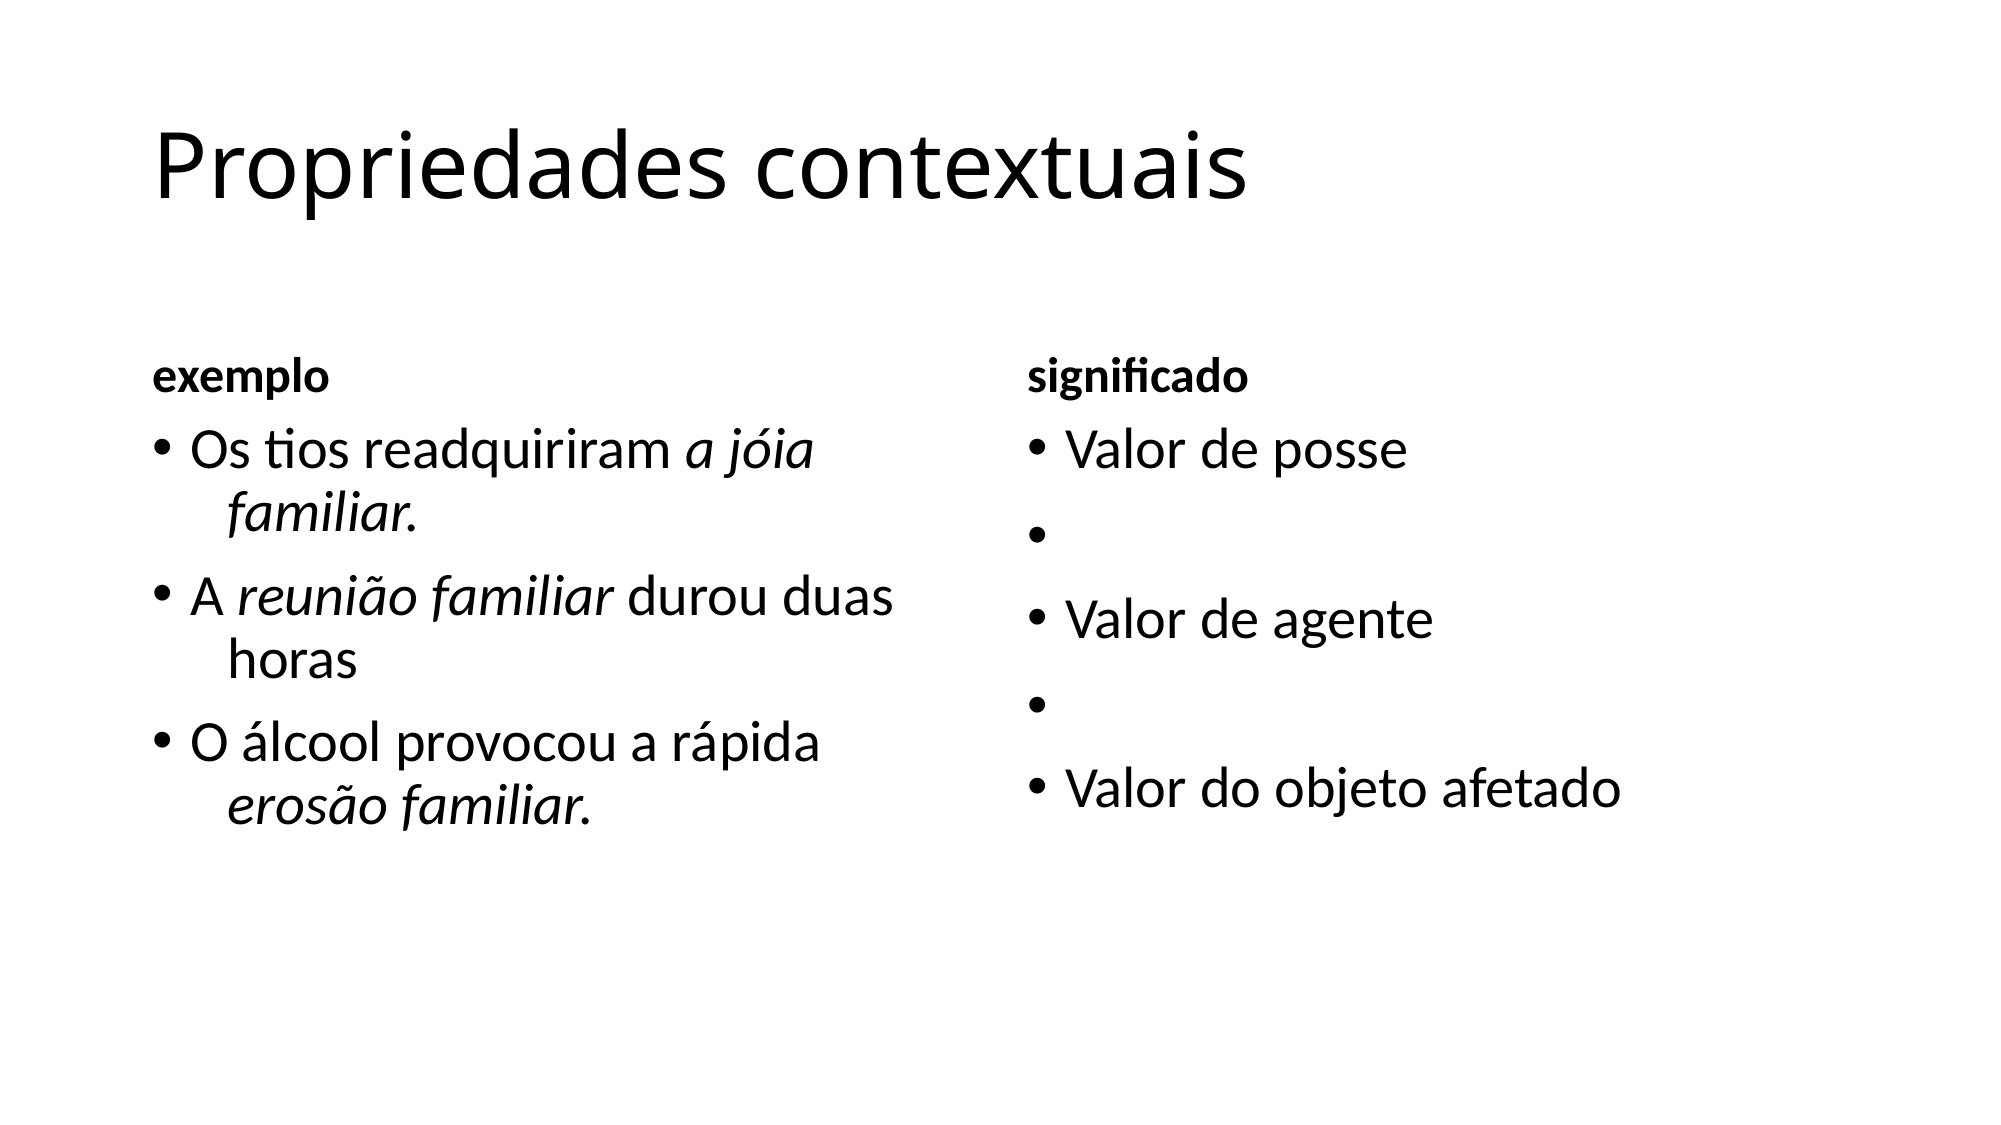

# Propriedades contextuais
exemplo
significado
Os tios readquiriram a jóia familiar.
A reunião familiar durou duas horas
O álcool provocou a rápida erosão familiar.
Valor de posse
Valor de agente
Valor do objeto afetado